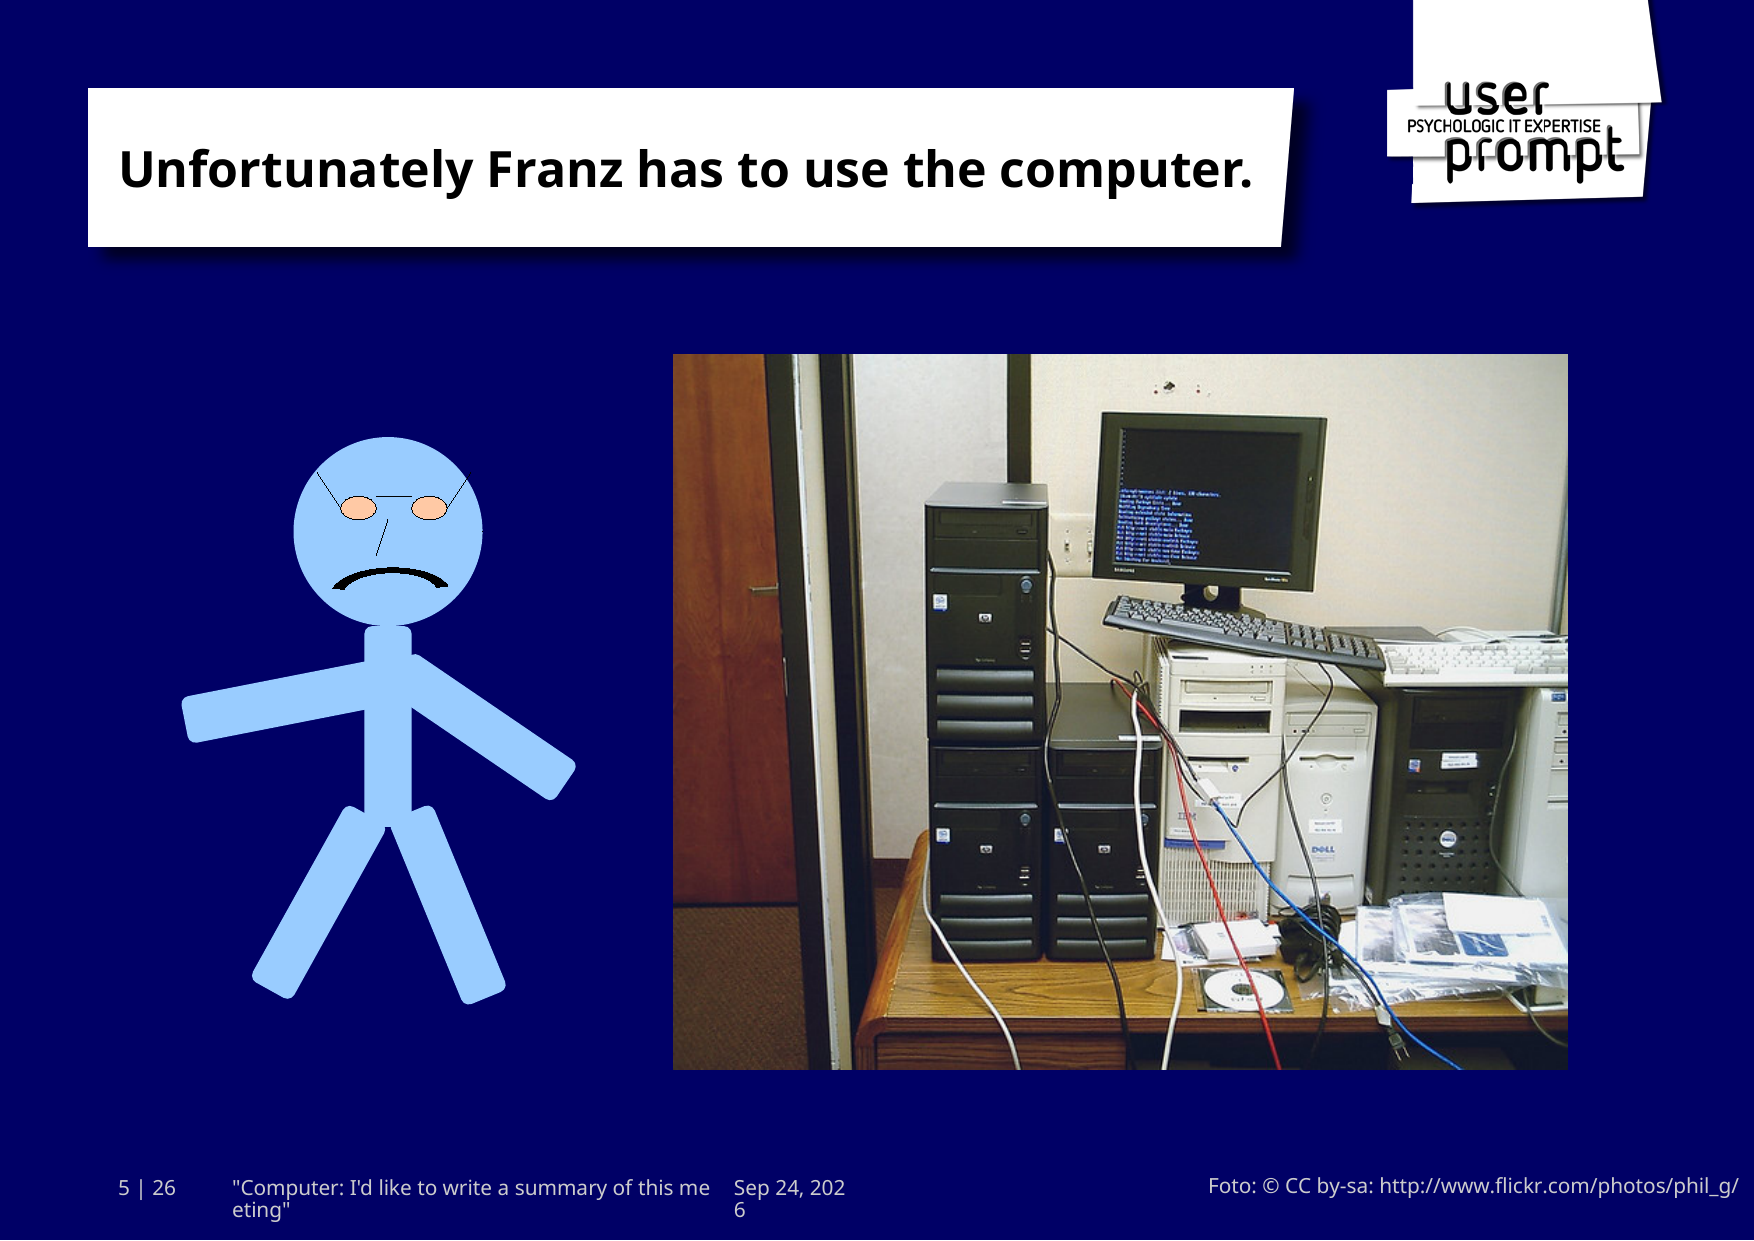

# Unfortunately Franz has to use the computer.
5
"Computer: I'd like to write a summary of this meeting"
Foto: © CC by-sa: http://www.flickr.com/photos/phil_g/